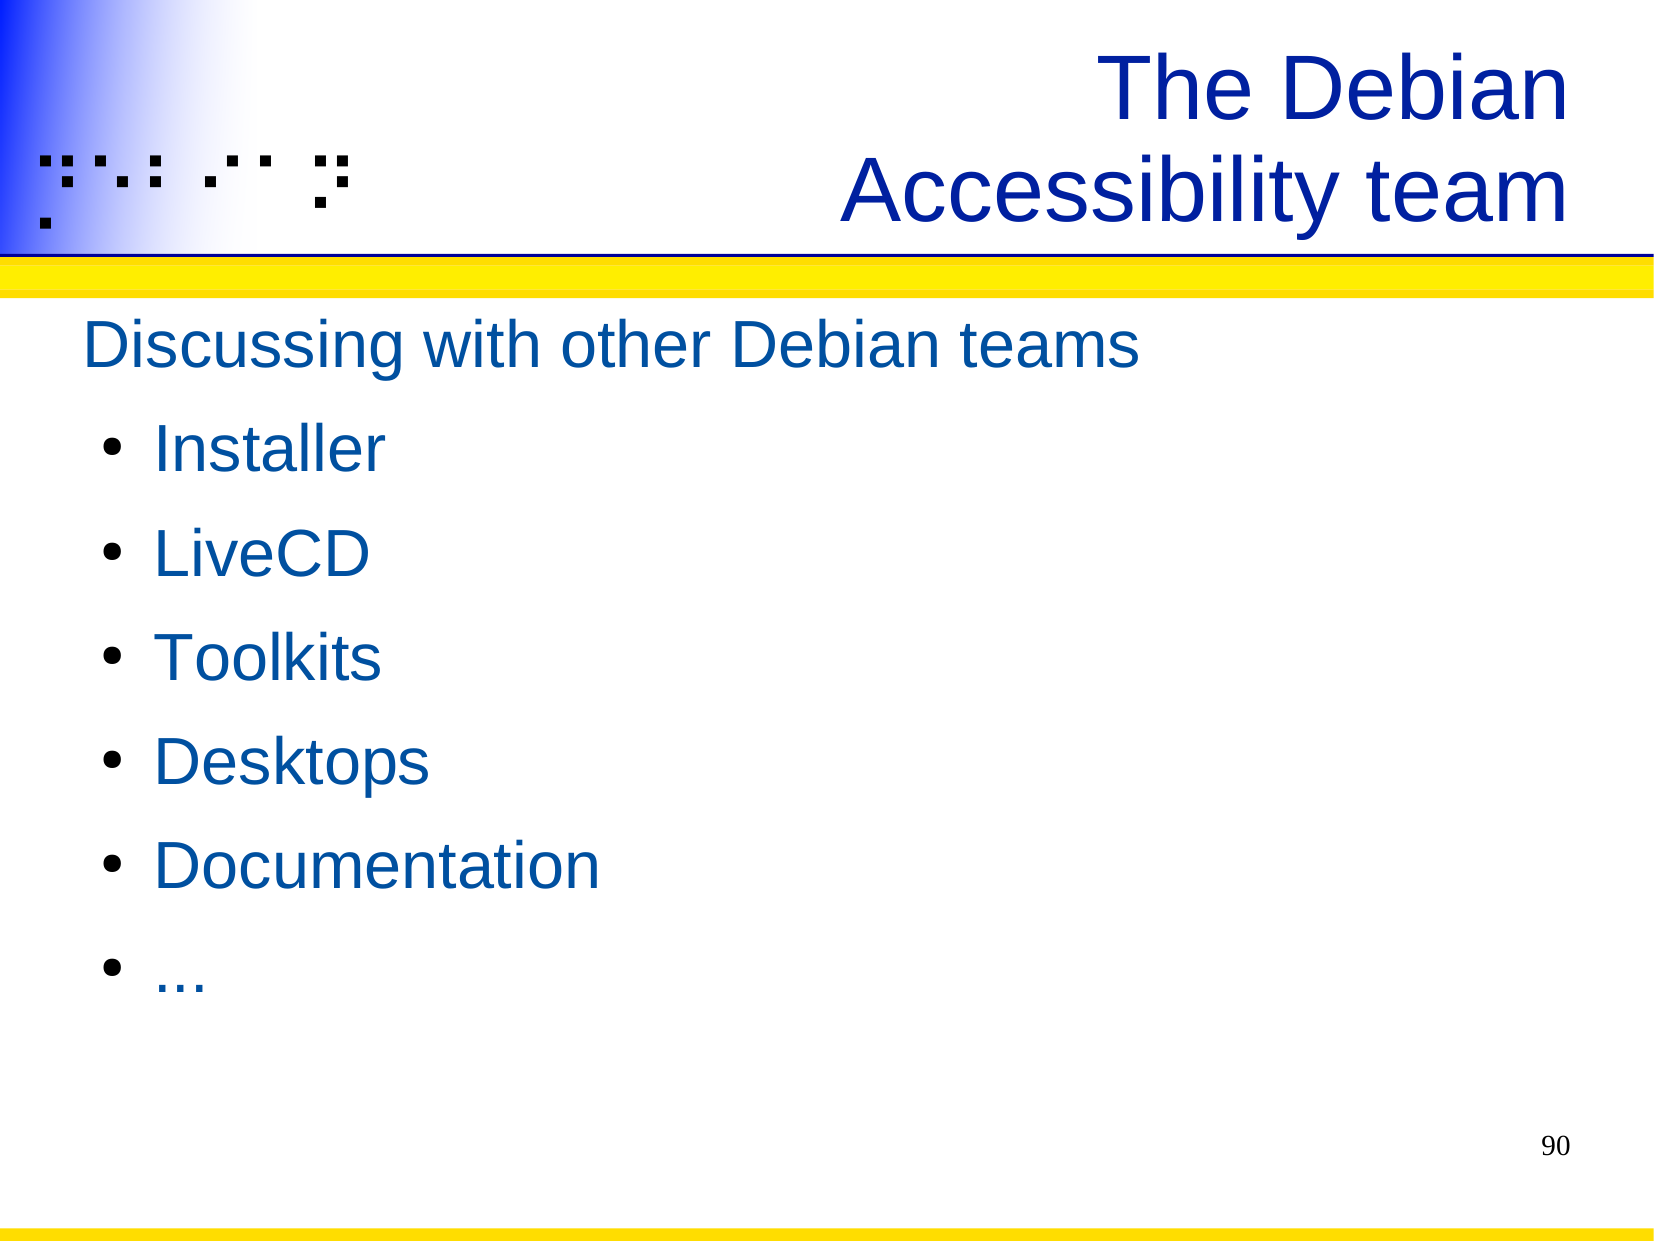

The Debian
Accessibility team
# Discussing with other Debian teams
Installer
LiveCD
Toolkits
Desktops
Documentation
...
90